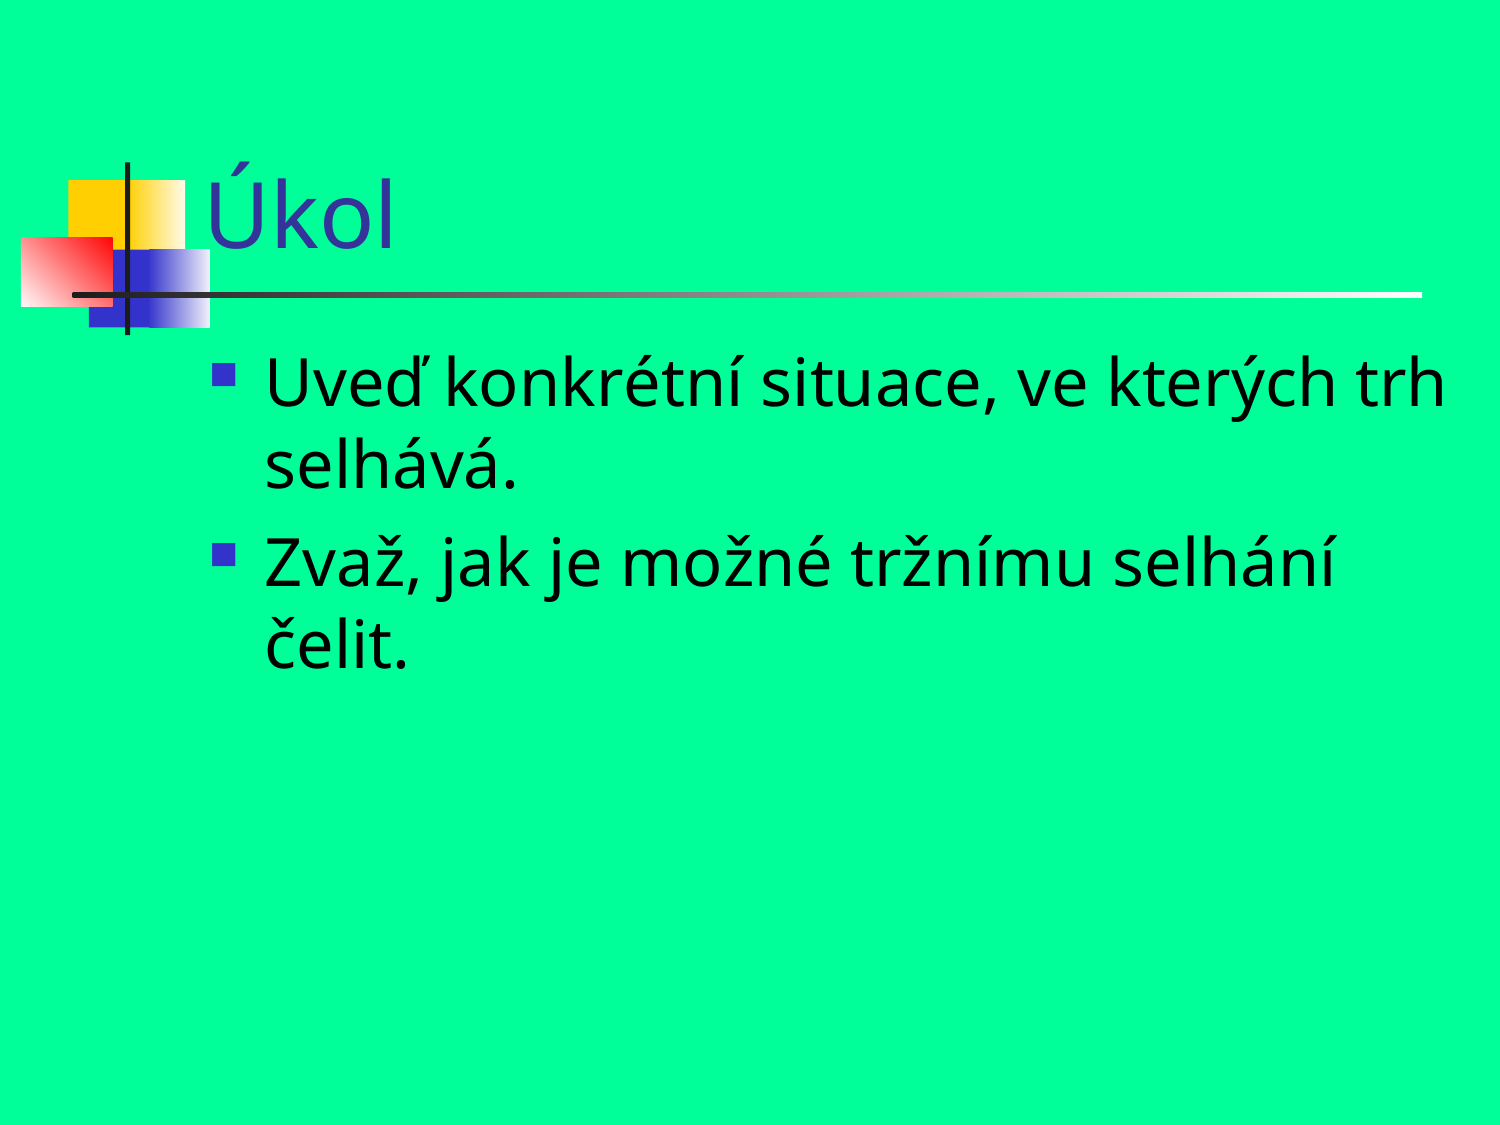

# Úkol
Uveď konkrétní situace, ve kterých trh selhává.
Zvaž, jak je možné tržnímu selhání čelit.